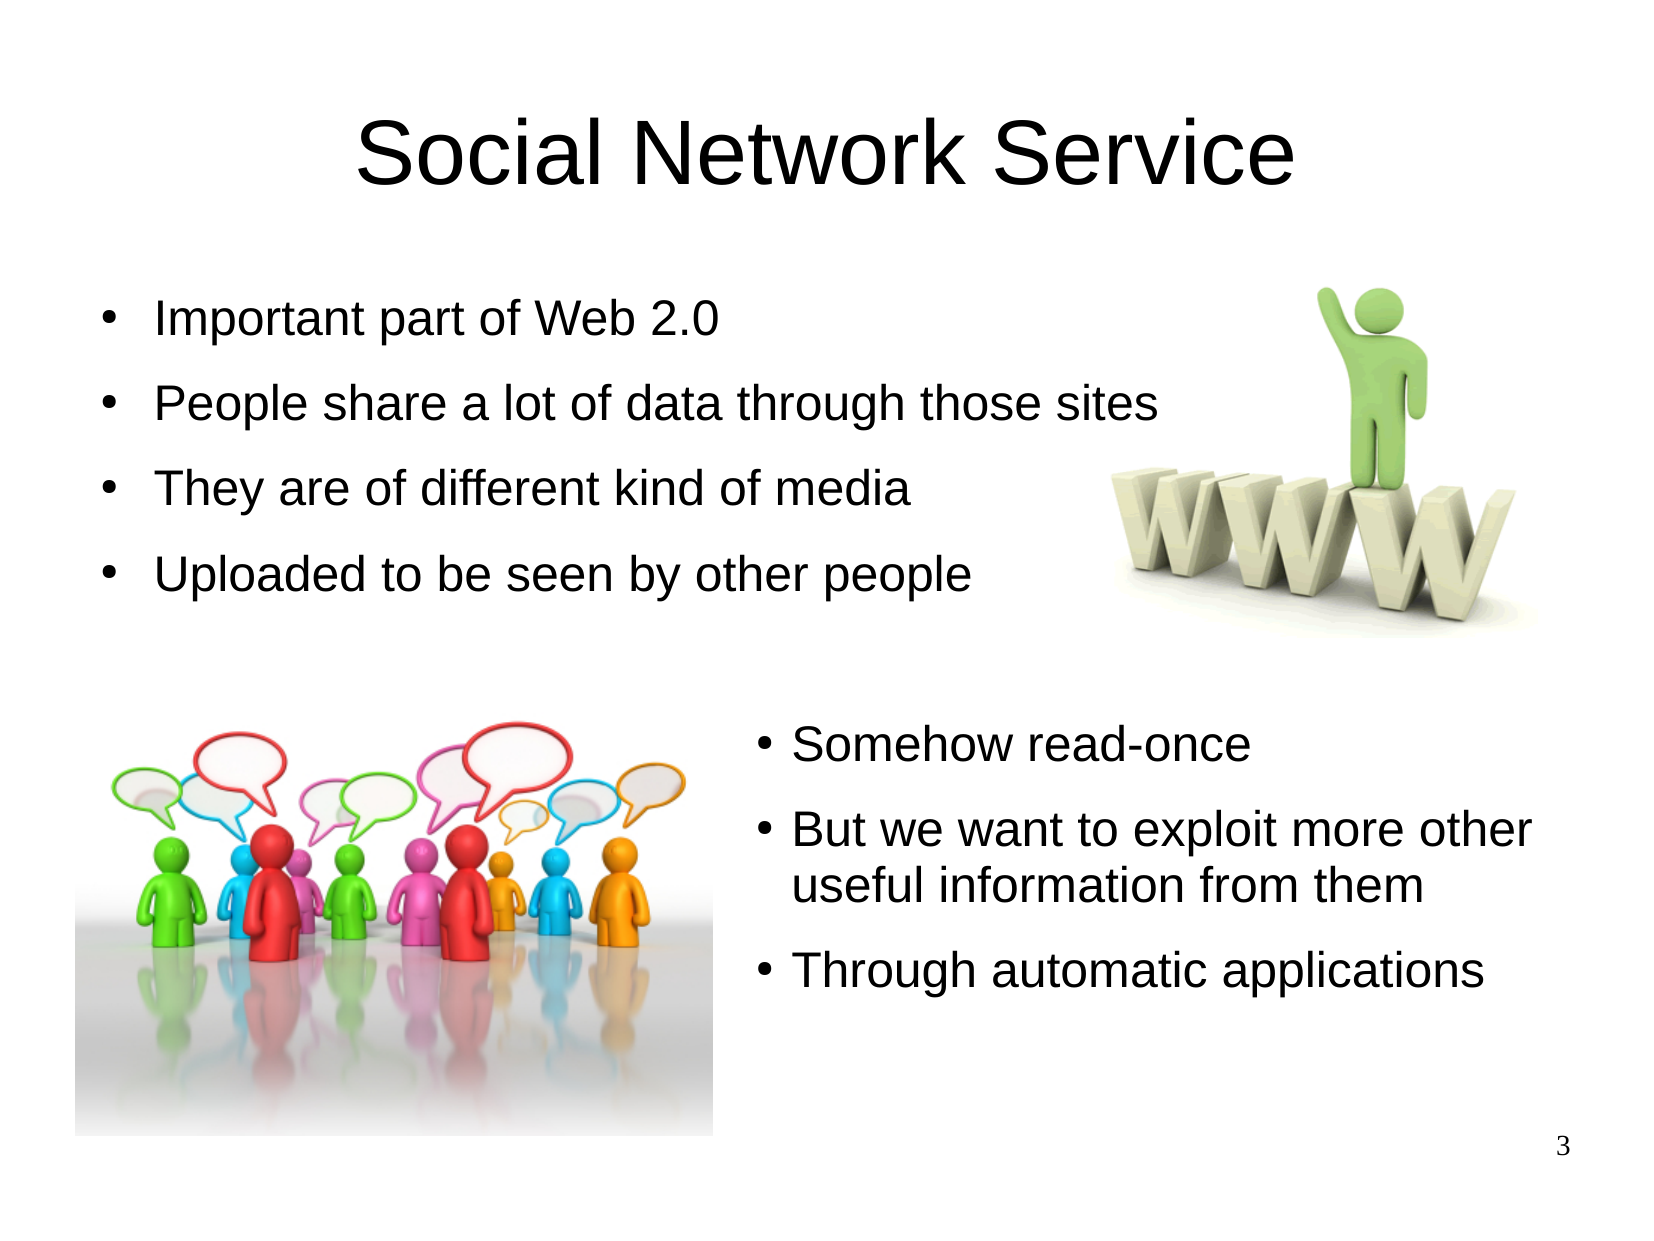

# Social Network Service
Important part of Web 2.0
People share a lot of data through those sites
They are of different kind of media
Uploaded to be seen by other people
Somehow read-once
But we want to exploit more other useful information from them
Through automatic applications
3